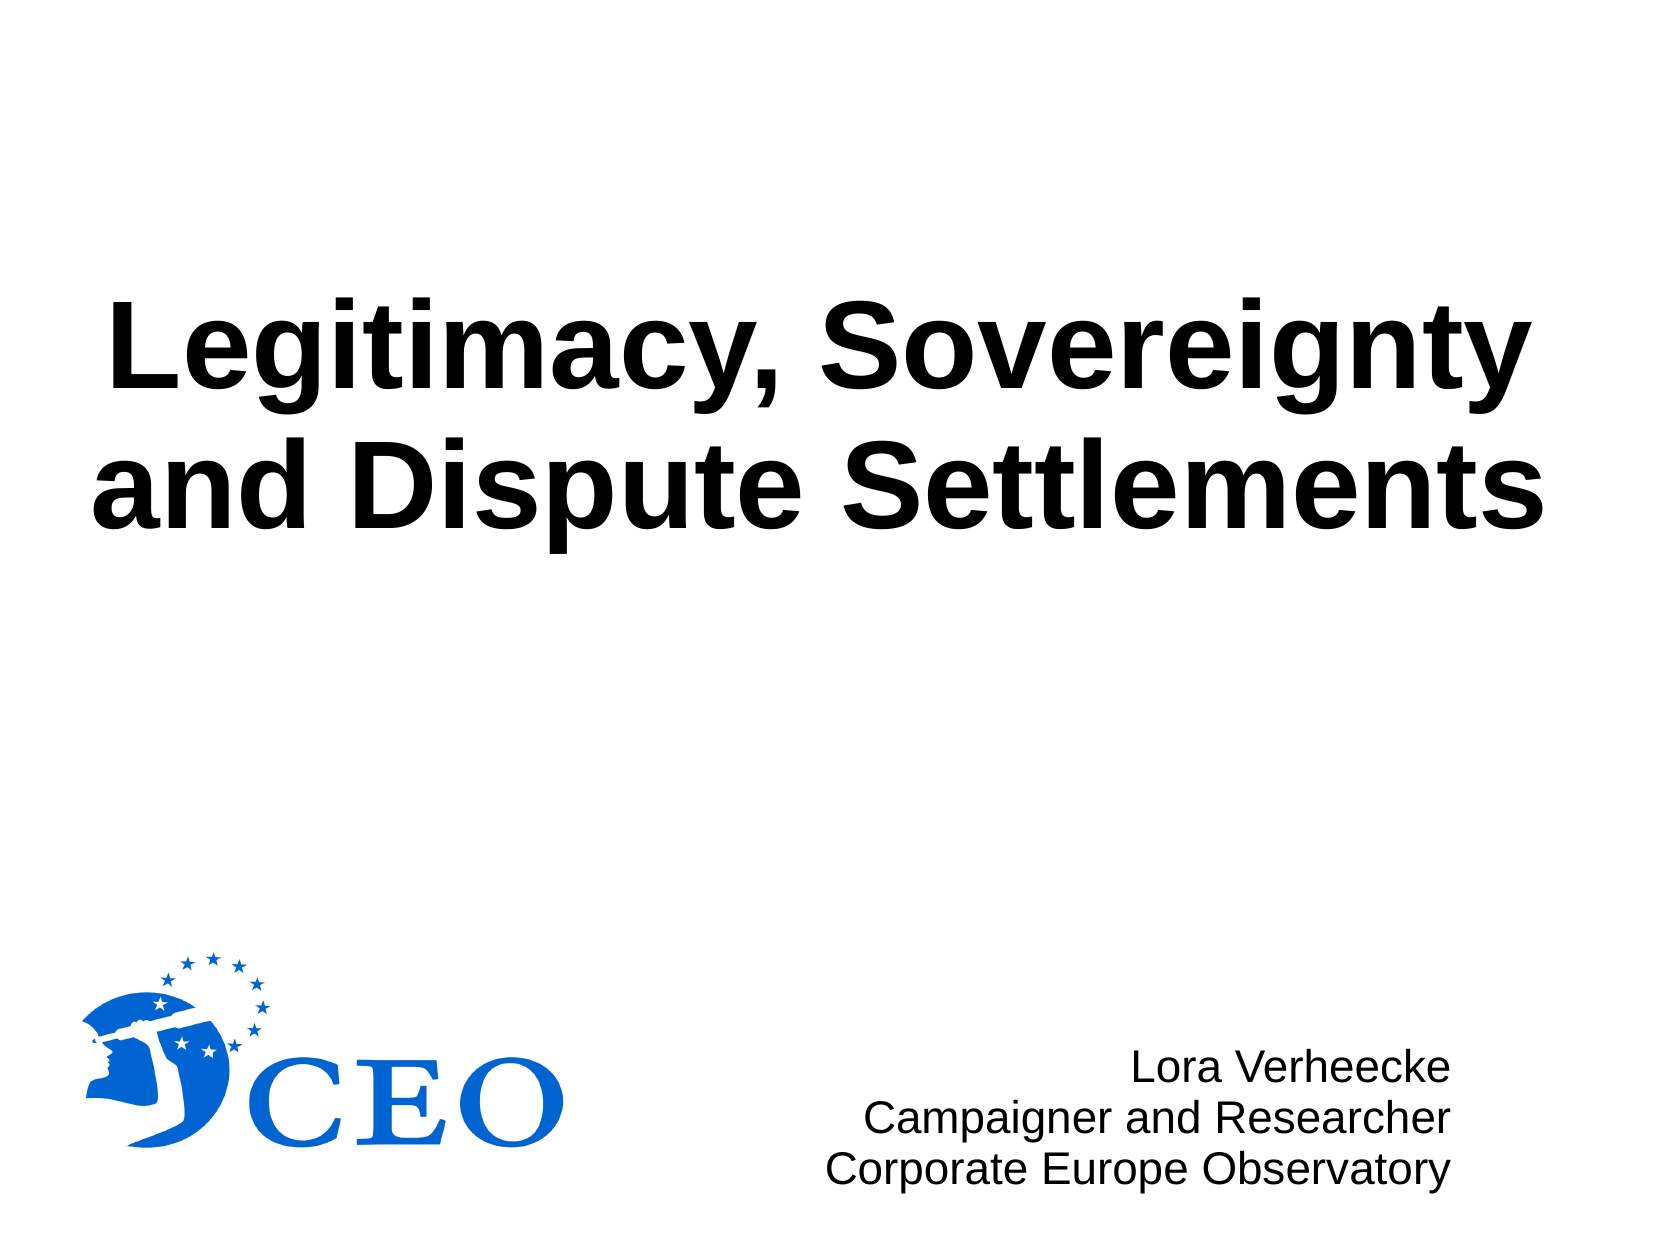

# Legitimacy, Sovereignty and Dispute Settlements
Lora Verheecke
Campaigner and Researcher
 Corporate Europe Observatory